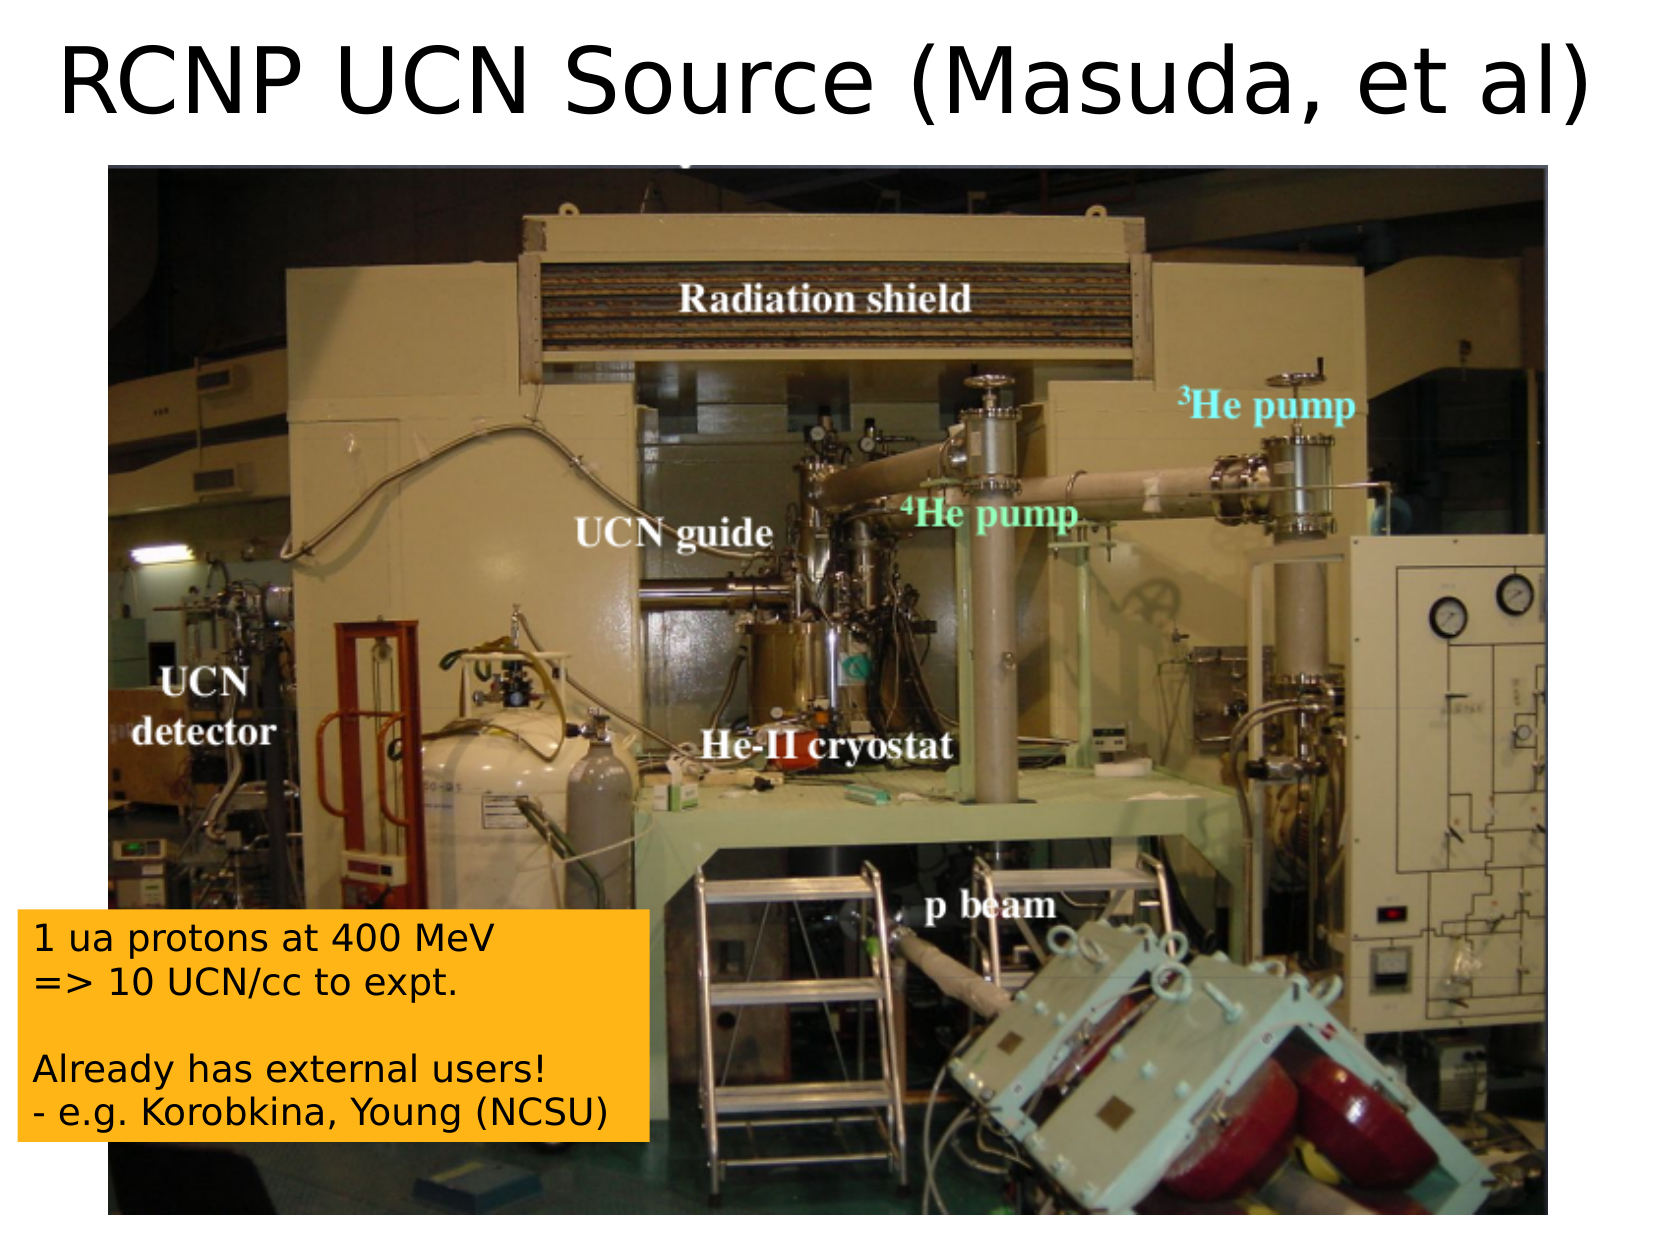

# RCNP UCN Source (Masuda, et al)
1 ua protons at 400 MeV
=> 10 UCN/cc to expt.
Already has external users!
- e.g. Korobkina, Young (NCSU)